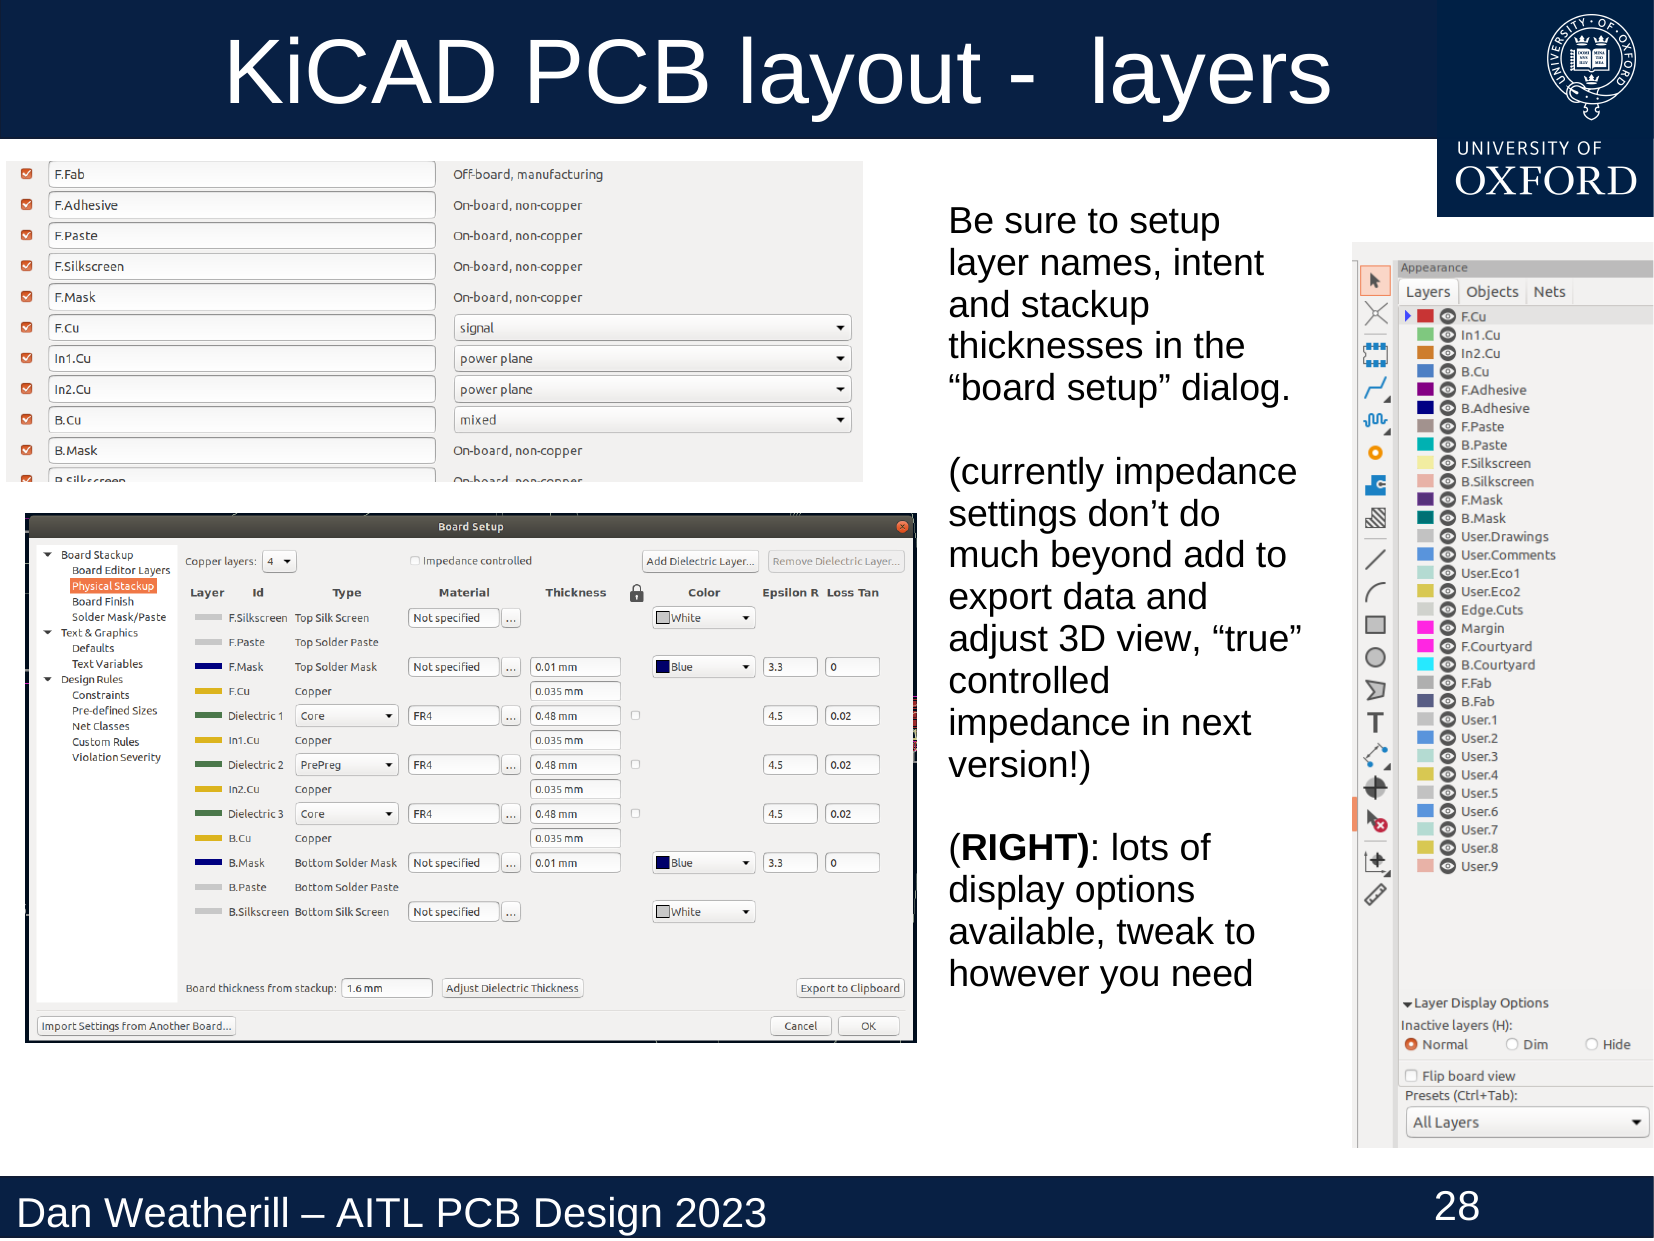

# KiCAD PCB layout - layers
Be sure to setup layer names, intent and stackup thicknesses in the “board setup” dialog.
(currently impedance settings don’t do much beyond add to export data and adjust 3D view, “true” controlled impedance in next version!)
(RIGHT): lots of display options available, tweak to however you need